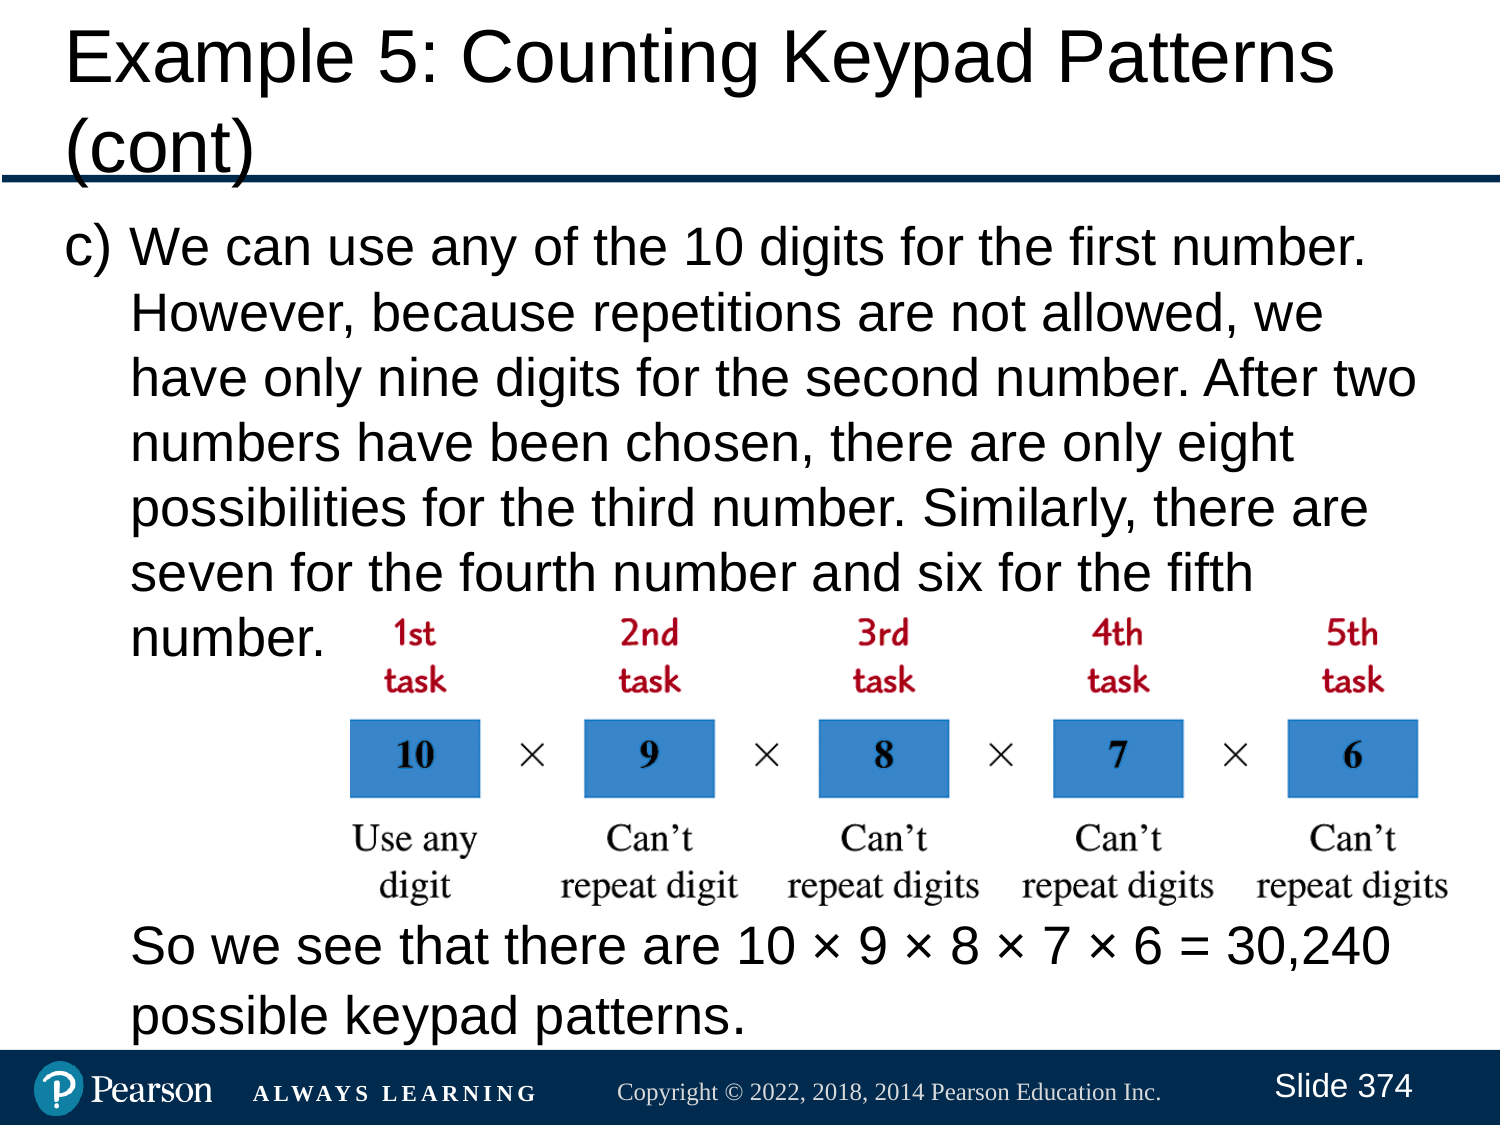

# Example 5: Counting Keypad Patterns (cont)
c) We can use any of the 10 digits for the first number. However, because repetitions are not allowed, we have only nine digits for the second number. After two numbers have been chosen, there are only eight possibilities for the third number. Similarly, there are seven for the fourth number and six for the fifth number.
	So we see that there are 10 × 9 × 8 × 7 × 6 = 30,240 possible keypad patterns.